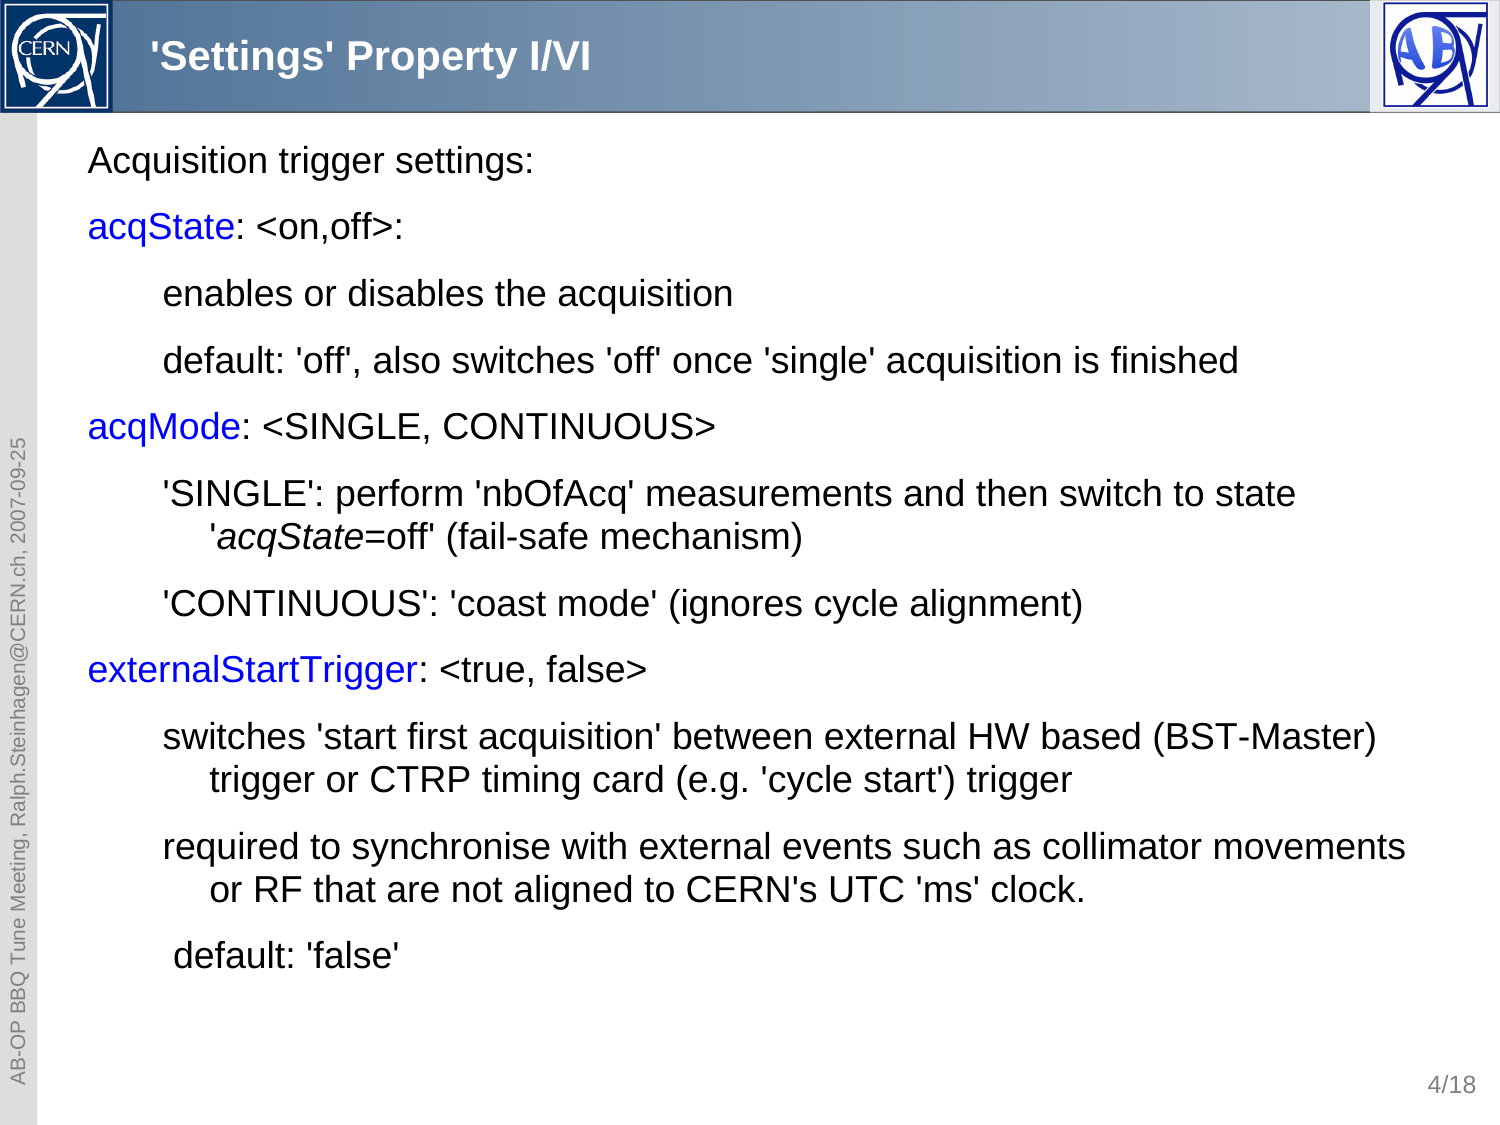

# 'Settings' Property I/VI
Acquisition trigger settings:
acqState: <on,off>:
enables or disables the acquisition
default: 'off', also switches 'off' once 'single' acquisition is finished
acqMode: <SINGLE, CONTINUOUS>
'SINGLE': perform 'nbOfAcq' measurements and then switch to state 'acqState=off' (fail-safe mechanism)
'CONTINUOUS': 'coast mode' (ignores cycle alignment)
externalStartTrigger: <true, false>
switches 'start first acquisition' between external HW based (BST-Master) trigger or CTRP timing card (e.g. 'cycle start') trigger
required to synchronise with external events such as collimator movements or RF that are not aligned to CERN's UTC 'ms' clock.
 default: 'false'